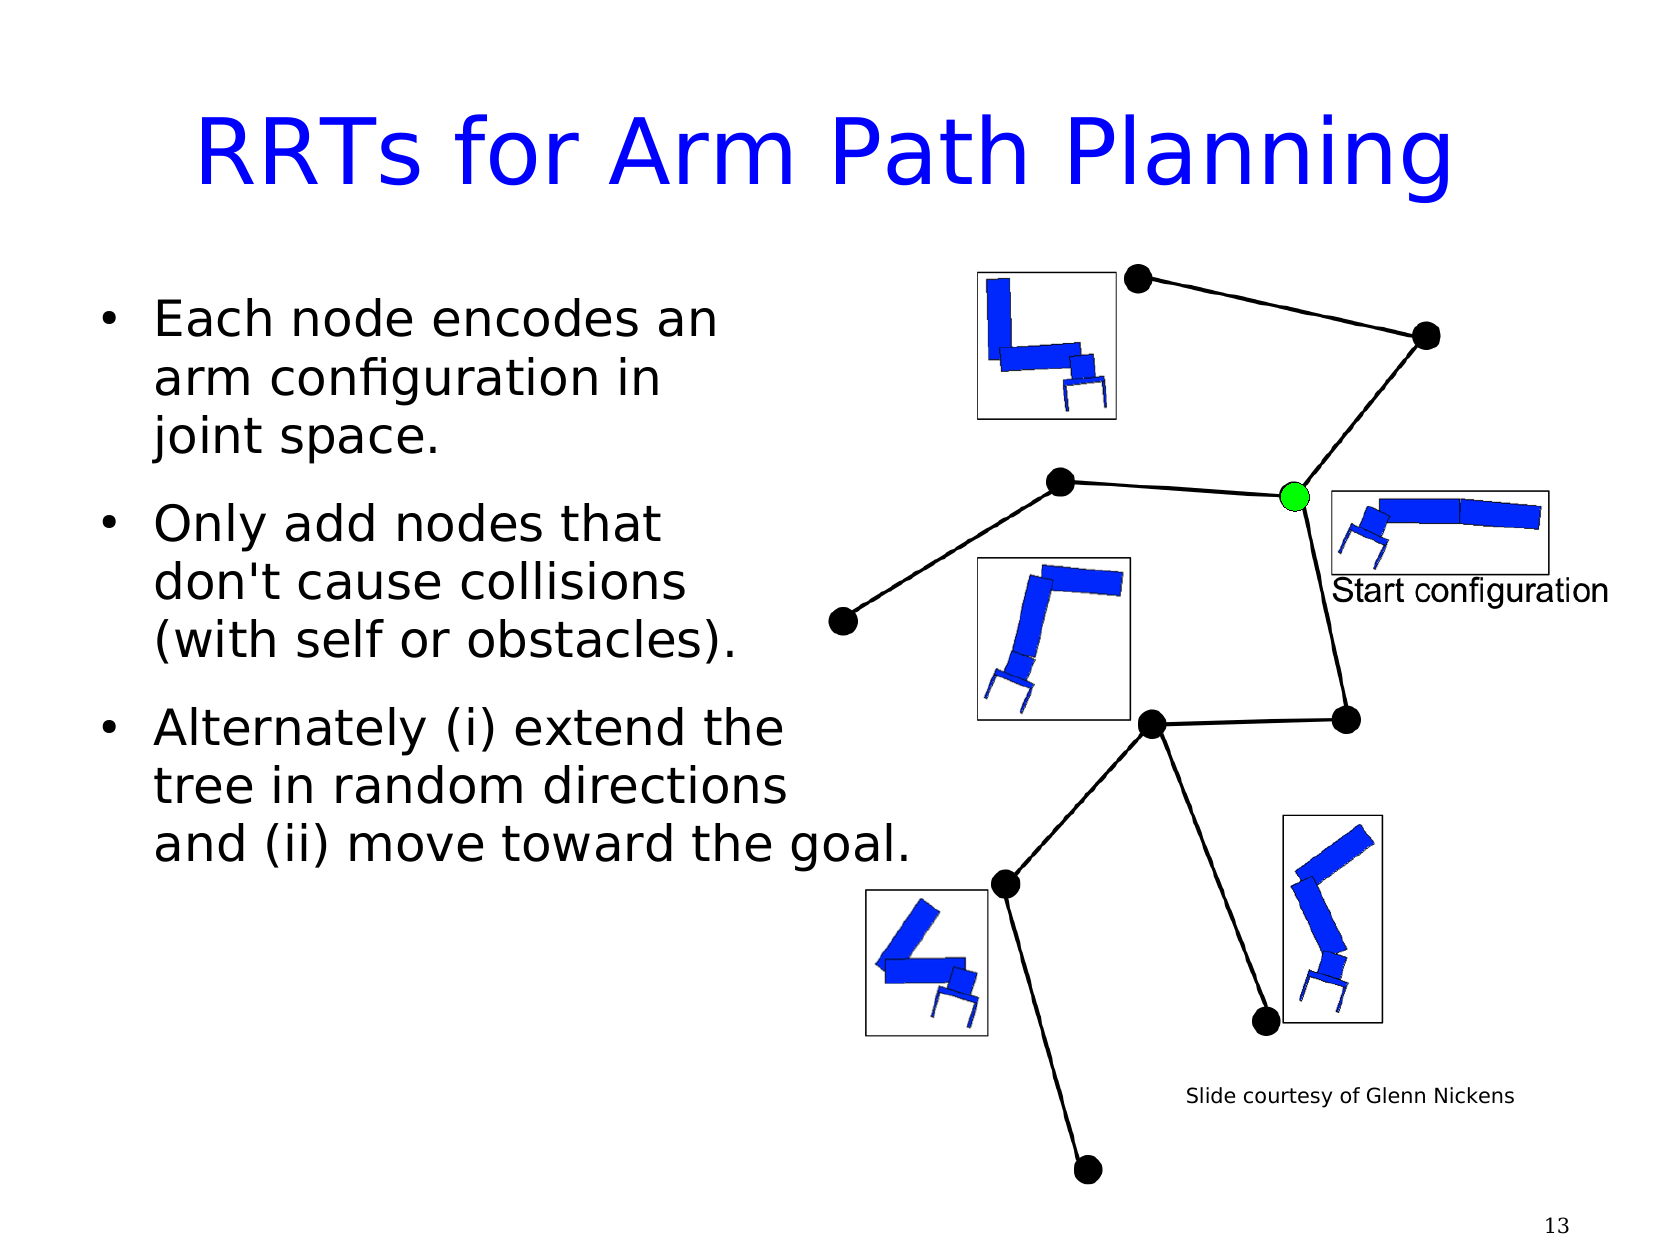

# RRTs for Arm Path Planning
Each node encodes an
arm configuration in
joint space.
Only add nodes that
don't cause collisions
(with self or obstacles).
Alternately (i) extend the
tree in random directions
and (ii) move toward the goal.
Slide courtesy of Glenn Nickens
13